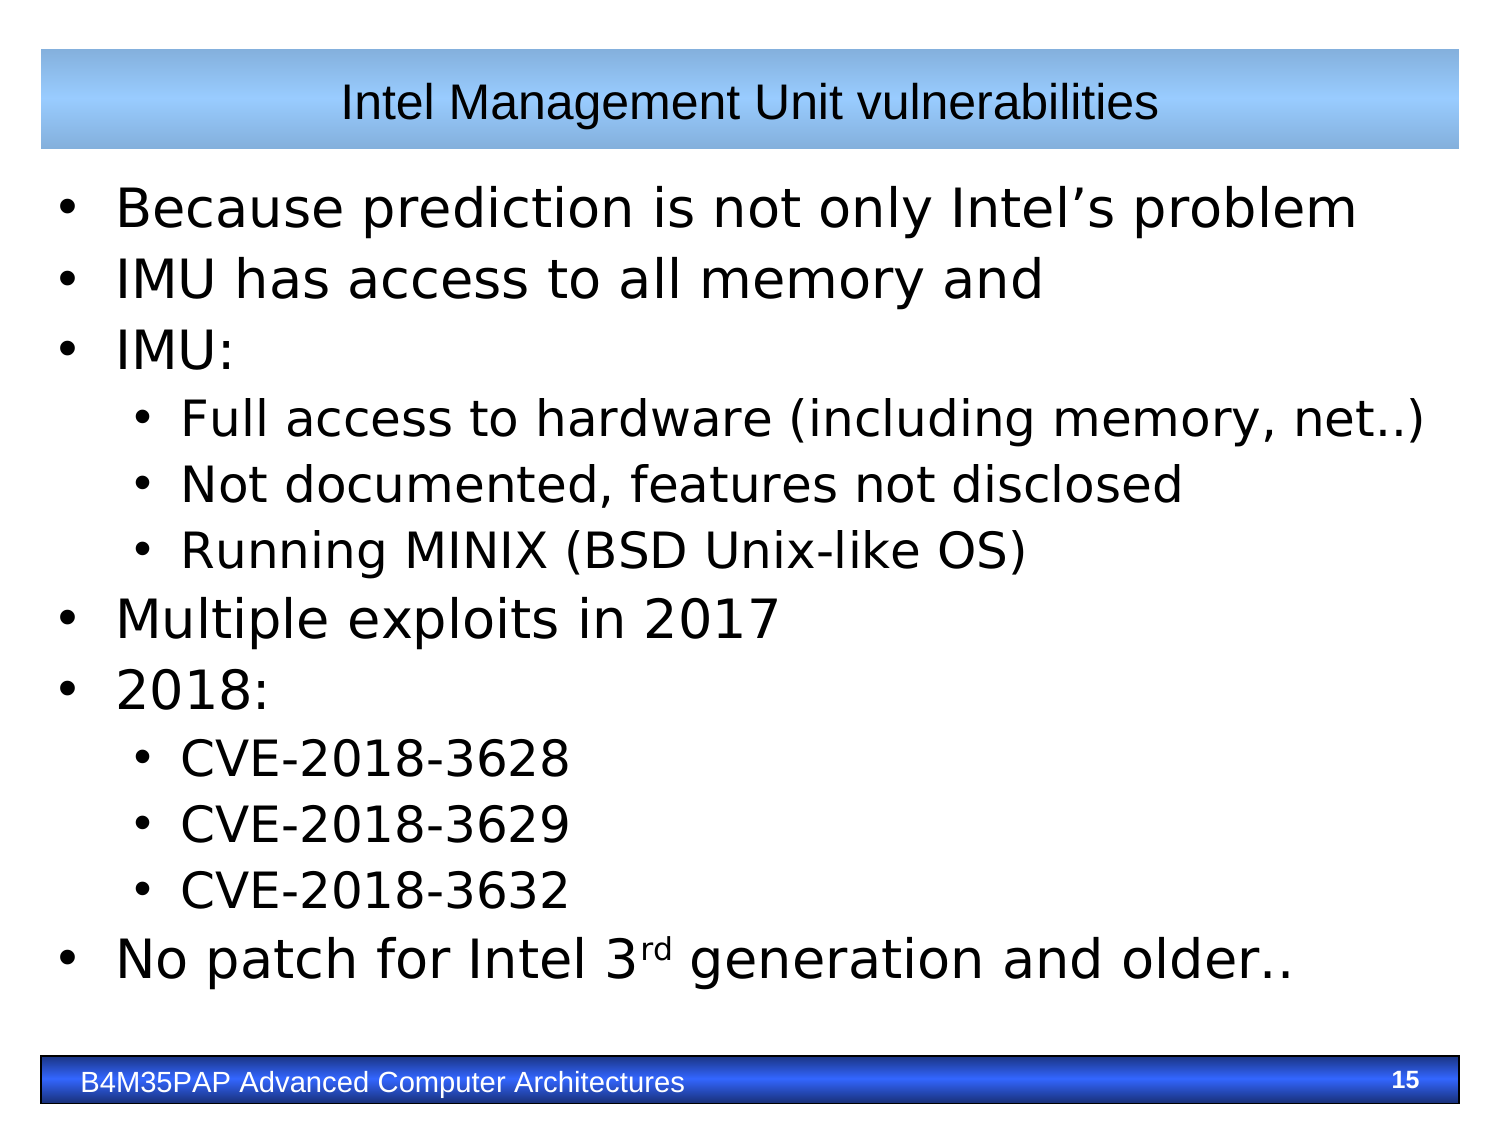

# Intel Management Unit vulnerabilities
Because prediction is not only Intel’s problem
IMU has access to all memory and
IMU:
Full access to hardware (including memory, net..)
Not documented, features not disclosed
Running MINIX (BSD Unix-like OS)
Multiple exploits in 2017
2018:
CVE-2018-3628
CVE-2018-3629
CVE-2018-3632
No patch for Intel 3rd generation and older..